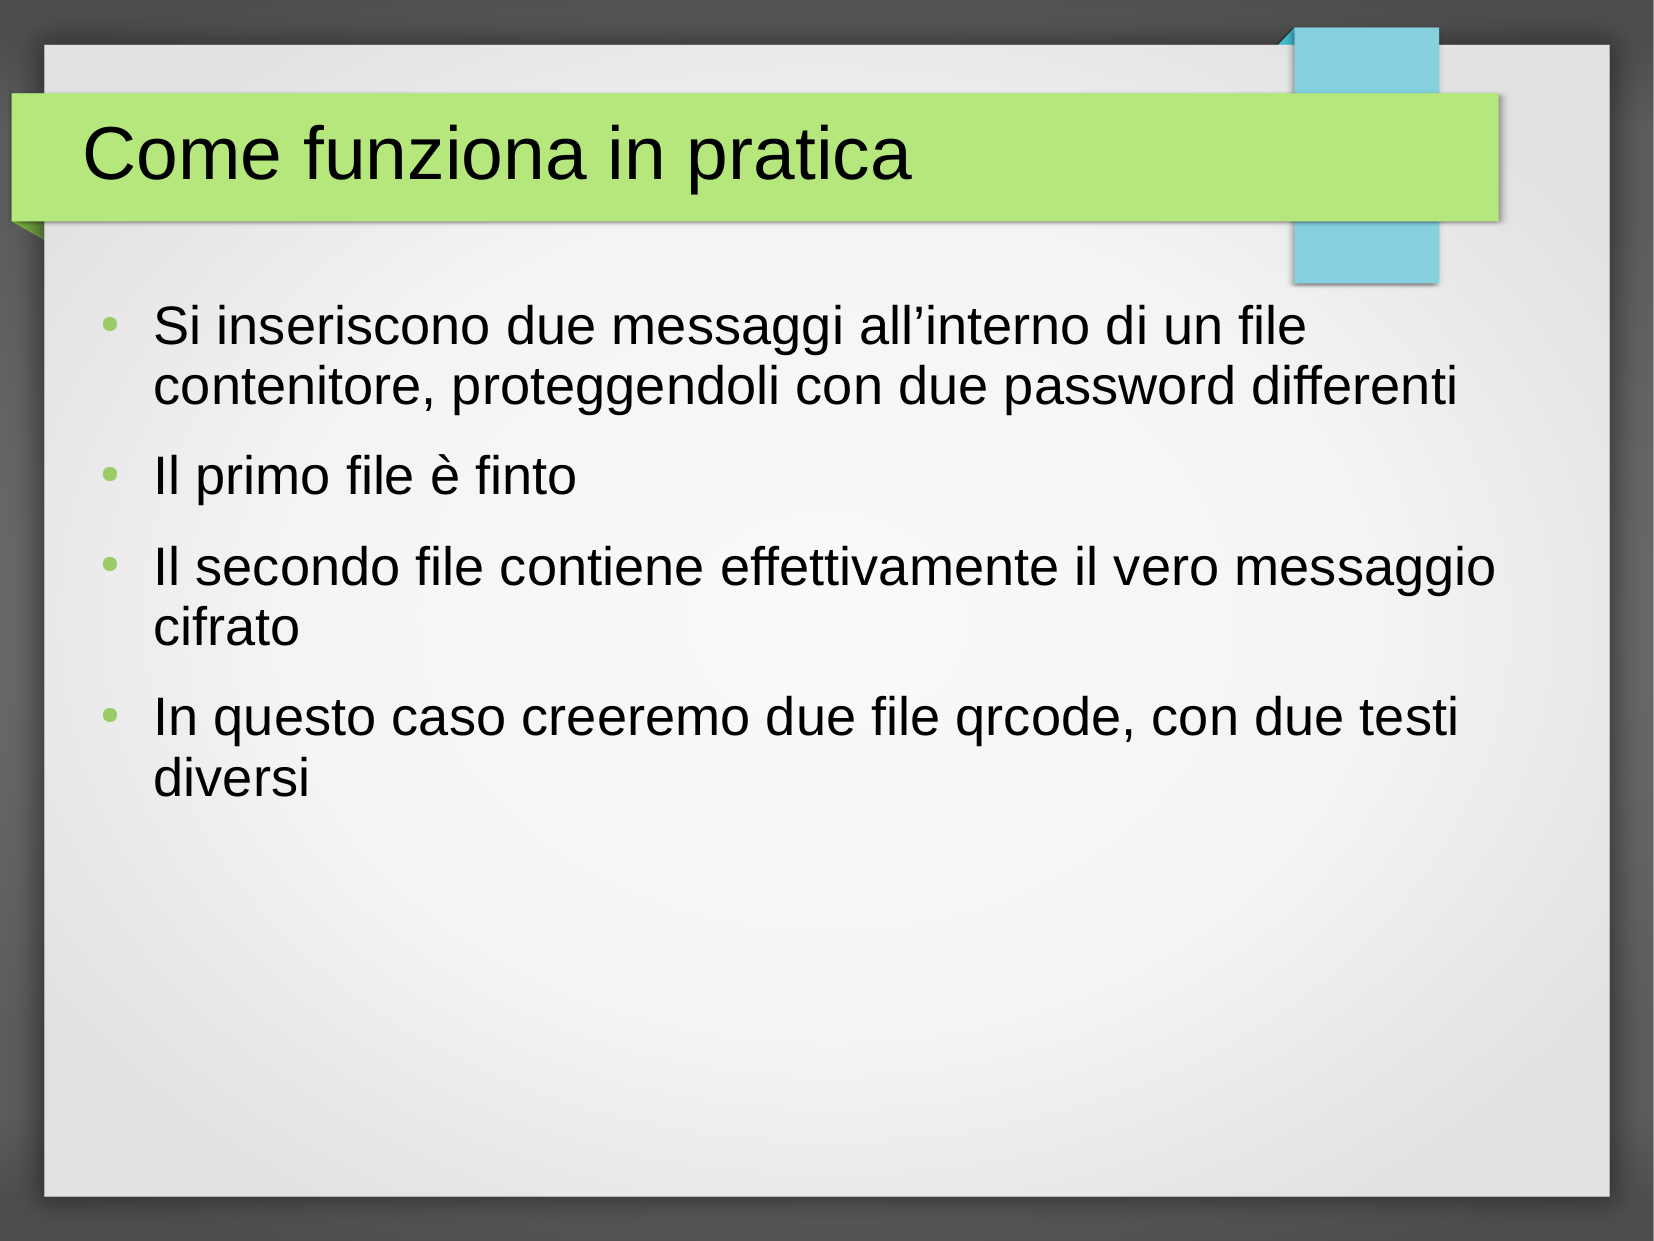

# Come funziona in pratica
Si inseriscono due messaggi all’interno di un file contenitore, proteggendoli con due password differenti
Il primo file è finto
Il secondo file contiene effettivamente il vero messaggio cifrato
In questo caso creeremo due file qrcode, con due testi diversi